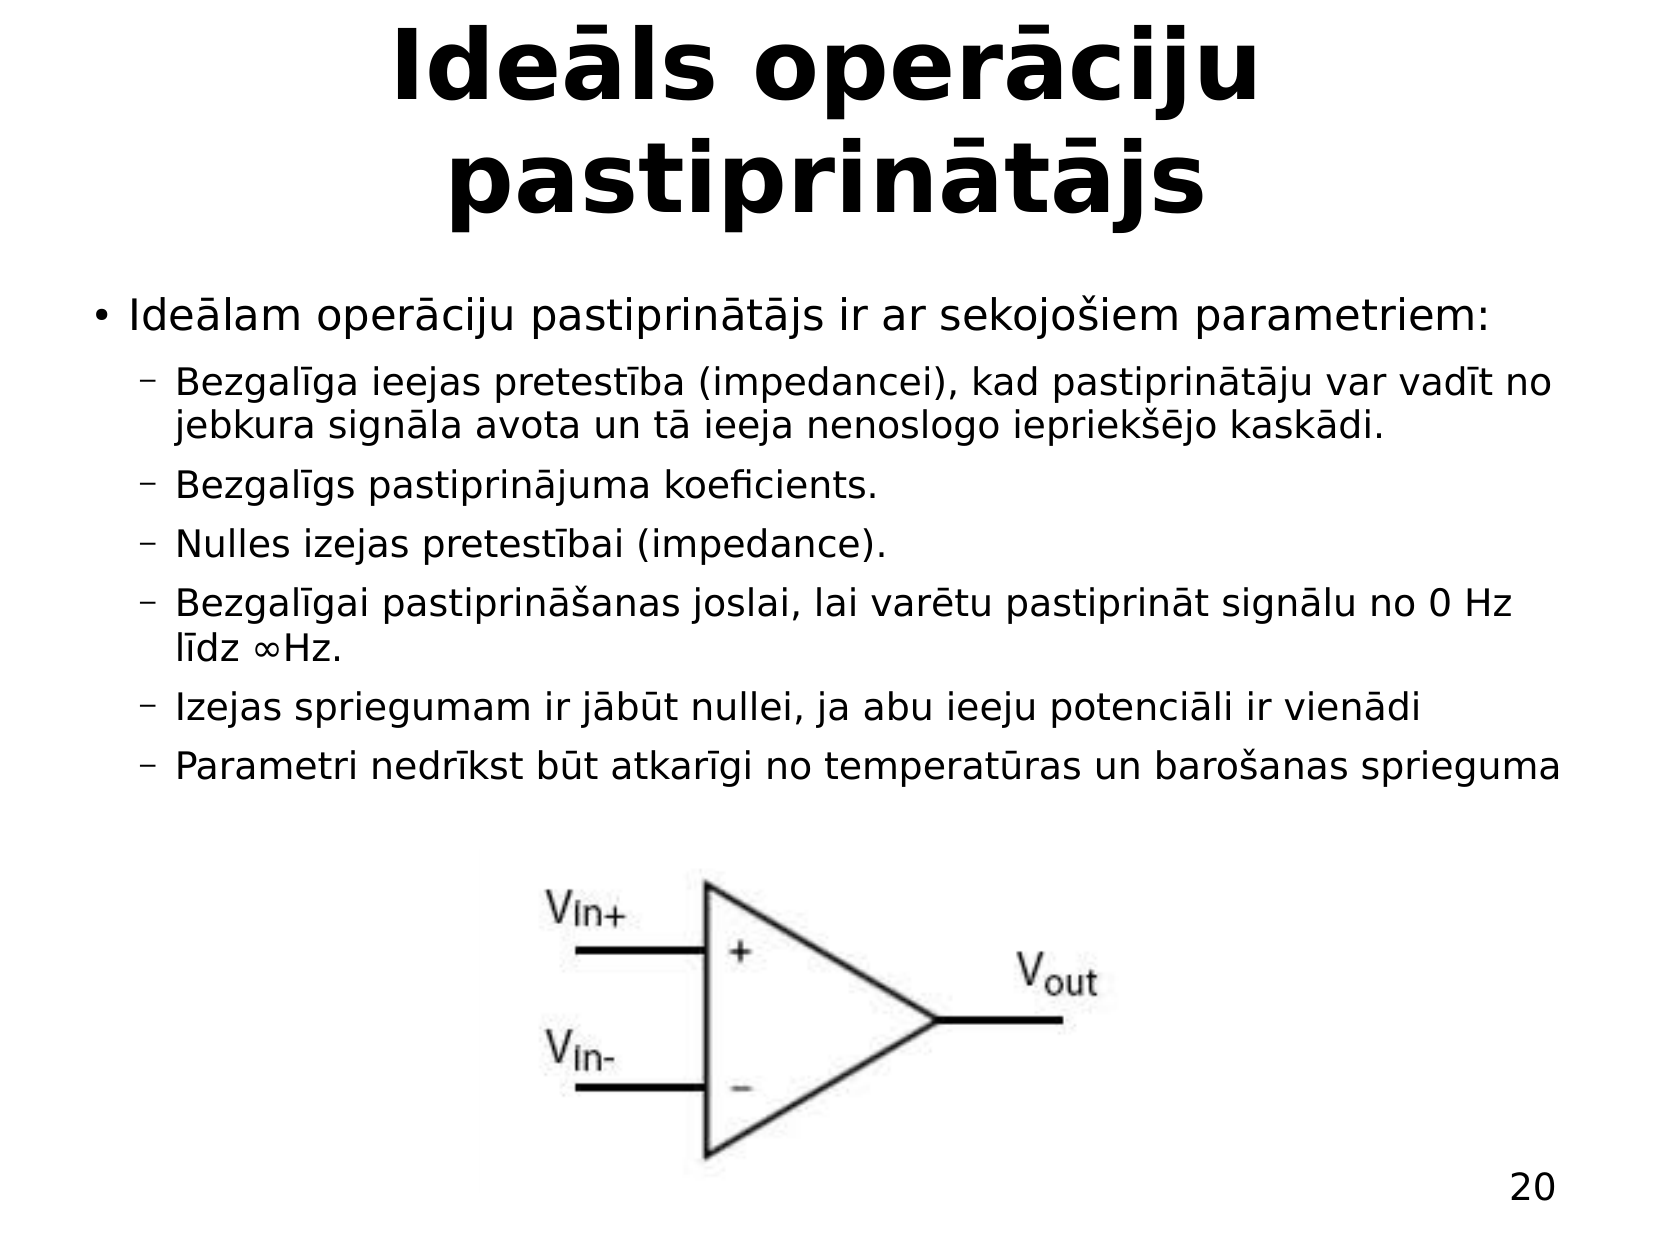

# Ideāls operāciju pastiprinātājs
Ideālam operāciju pastiprinātājs ir ar sekojošiem parametriem:
Bezgalīga ieejas pretestība (impedancei), kad pastiprinātāju var vadīt no jebkura signāla avota un tā ieeja nenoslogo iepriekšējo kaskādi.
Bezgalīgs pastiprinājuma koeficients.
Nulles izejas pretestībai (impedance).
Bezgalīgai pastiprināšanas joslai, lai varētu pastiprināt signālu no 0 Hz līdz ∞Hz.
Izejas spriegumam ir jābūt nullei, ja abu ieeju potenciāli ir vienādi
Parametri nedrīkst būt atkarīgi no temperatūras un barošanas sprieguma